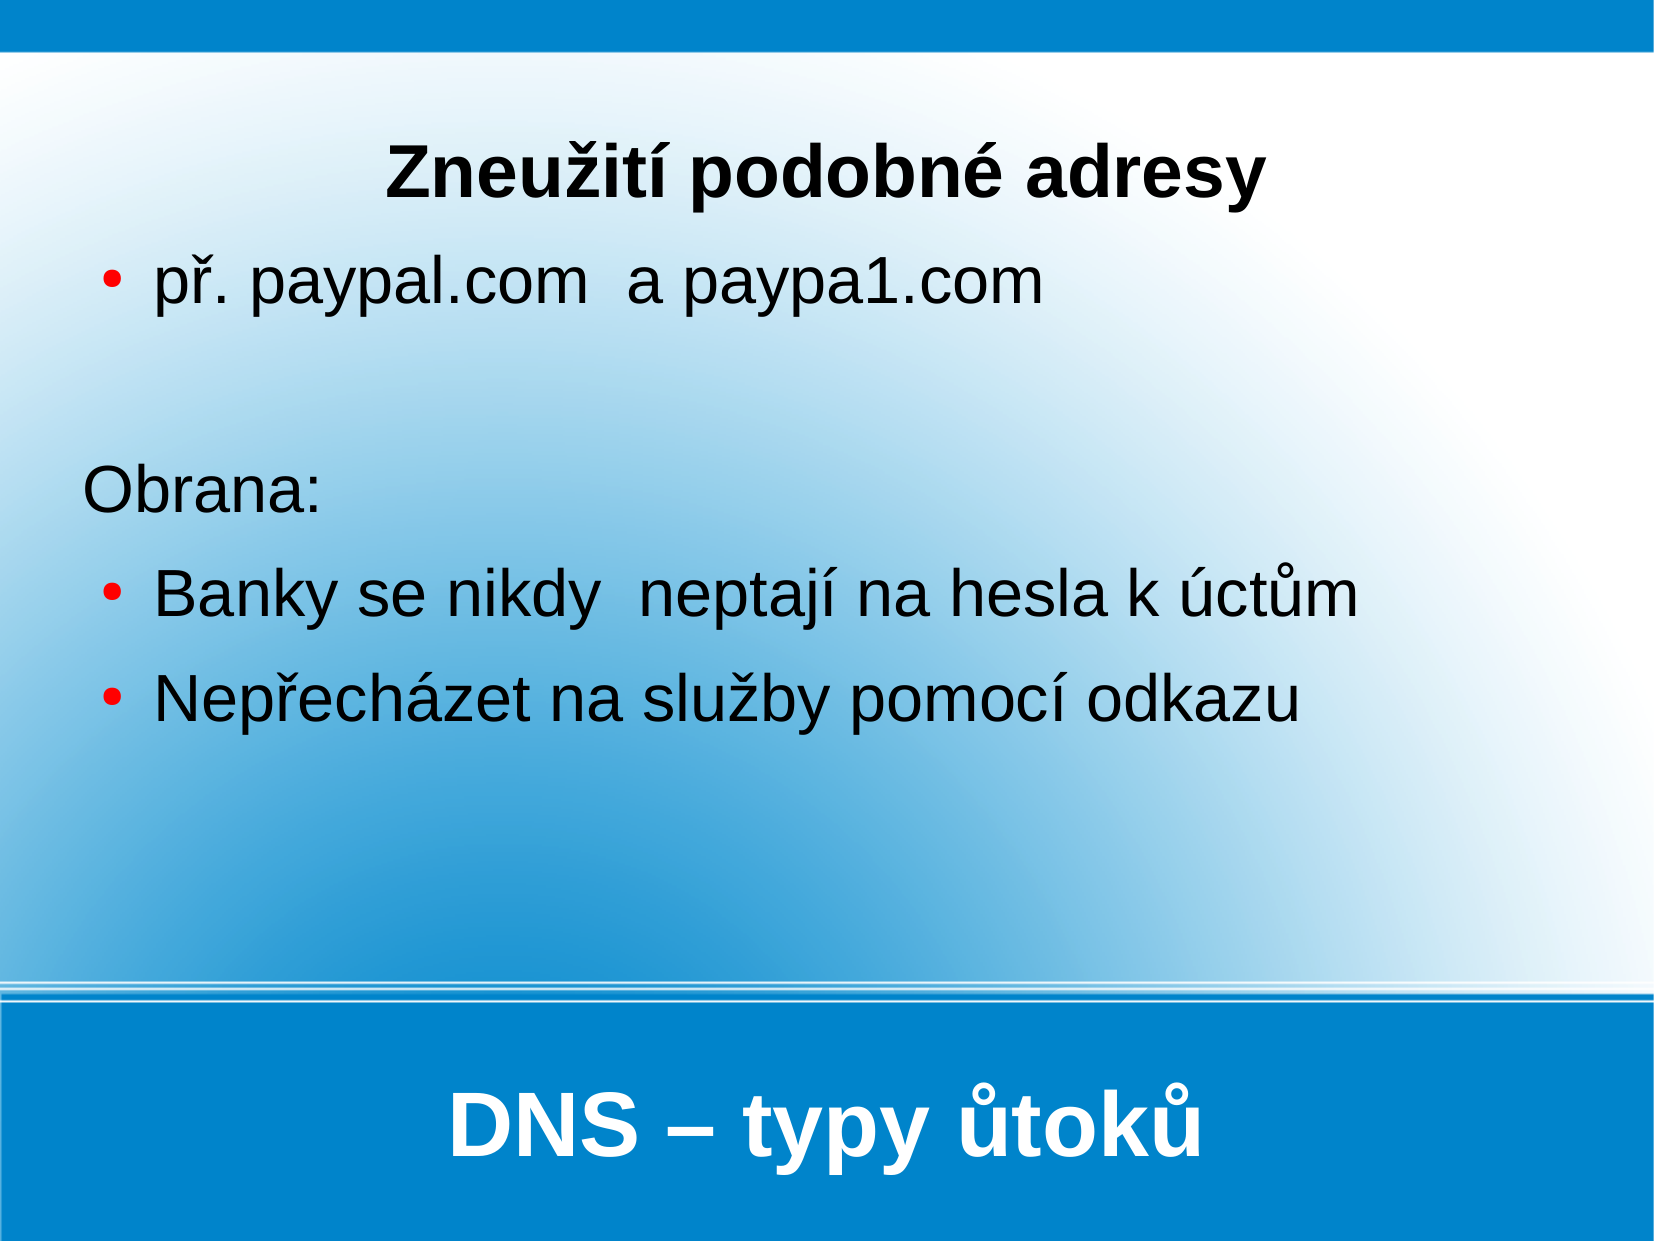

Zneužití podobné adresy
př. paypal.com a paypa1.com
Obrana:
Banky se nikdy neptají na hesla k úctům
Nepřecházet na služby pomocí odkazu
# DNS – typy ůtoků